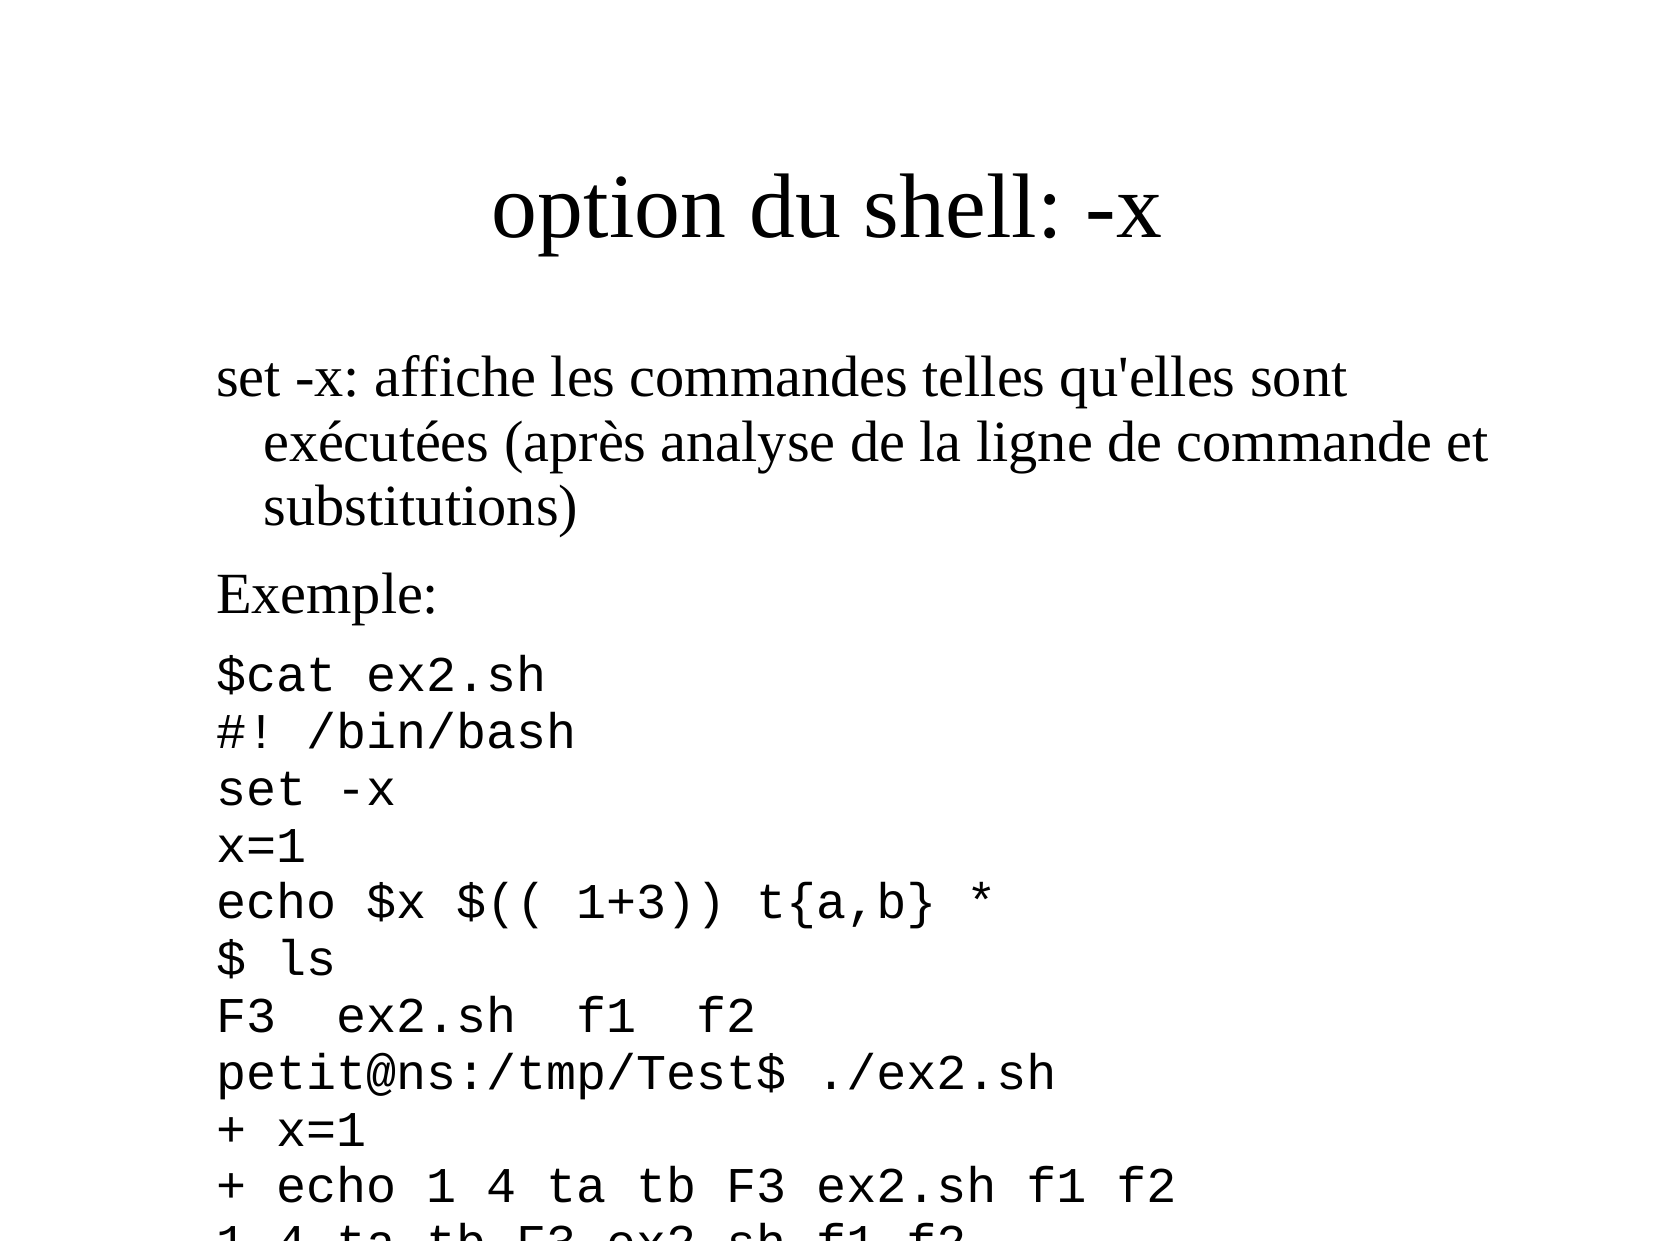

# option du shell: -x
set -x: affiche les commandes telles qu'elles sont exécutées (après analyse de la ligne de commande et substitutions)
Exemple:
$cat ex2.sh
#! /bin/bash
set -x
x=1
echo $x $(( 1+3)) t{a,b} *
$ ls
F3 ex2.sh f1 f2
petit@ns:/tmp/Test$ ./ex2.sh
+ x=1
+ echo 1 4 ta tb F3 ex2.sh f1 f2
1 4 ta tb F3 ex2.sh f1 f2